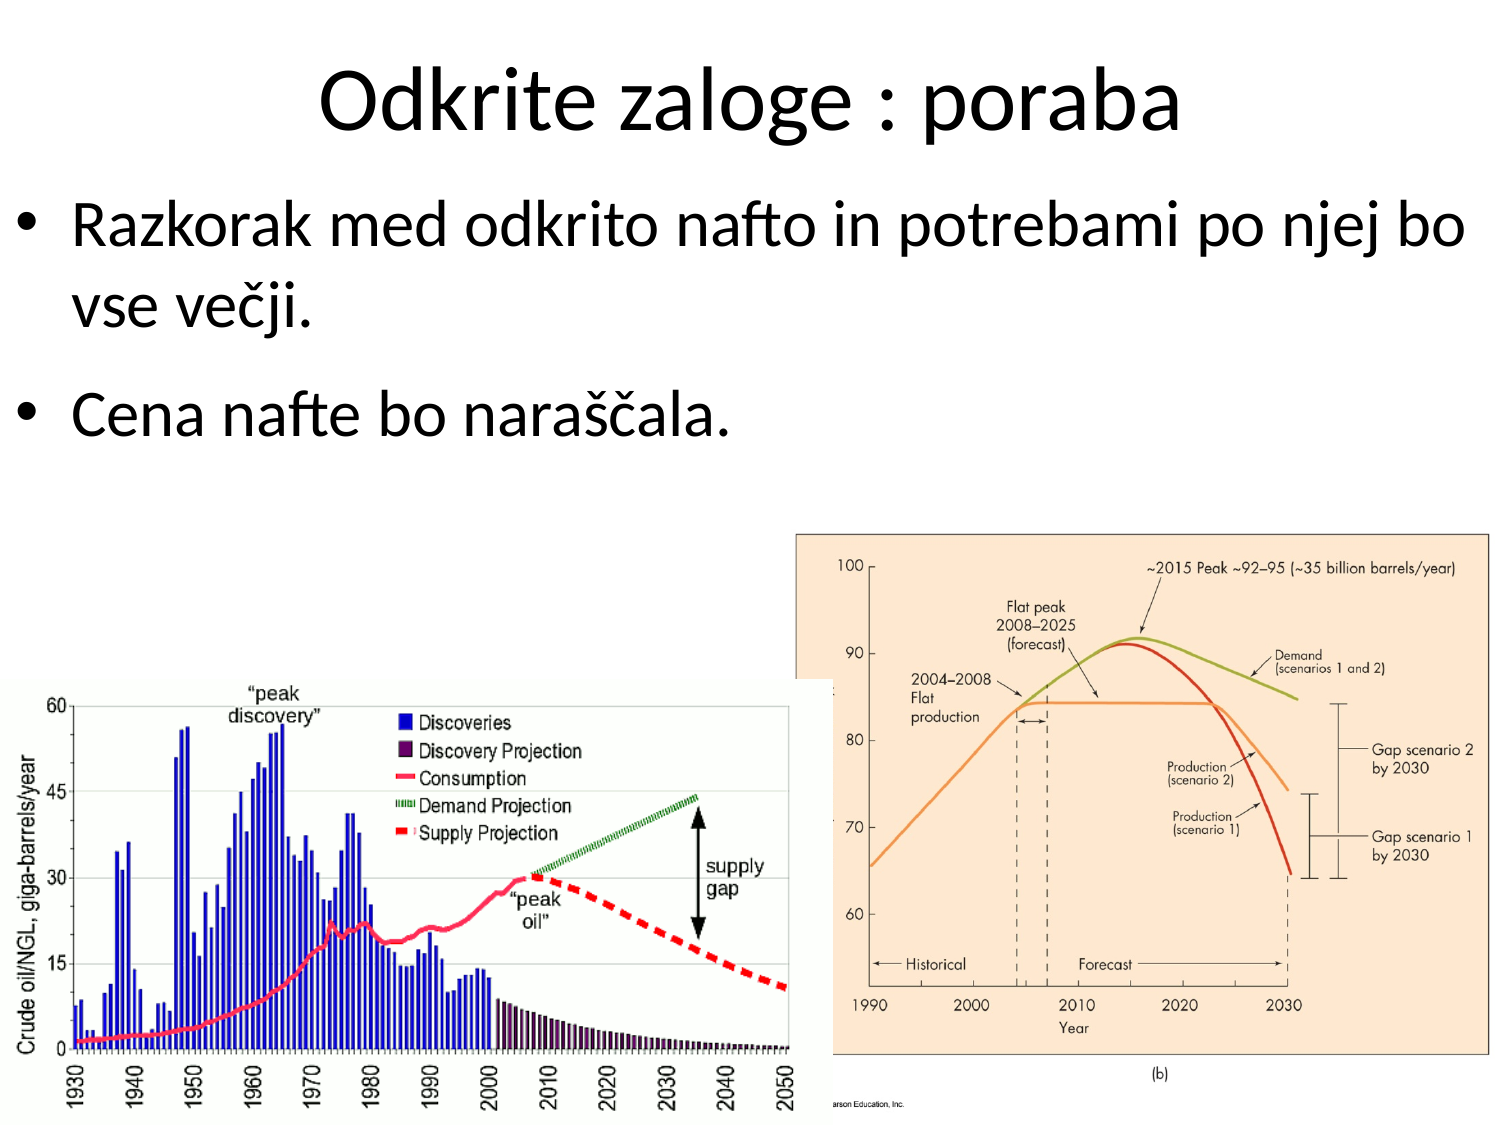

# Odkrite zaloge : poraba
Razkorak med odkrito nafto in potrebami po njej bo vse večji.
Cena nafte bo naraščala.